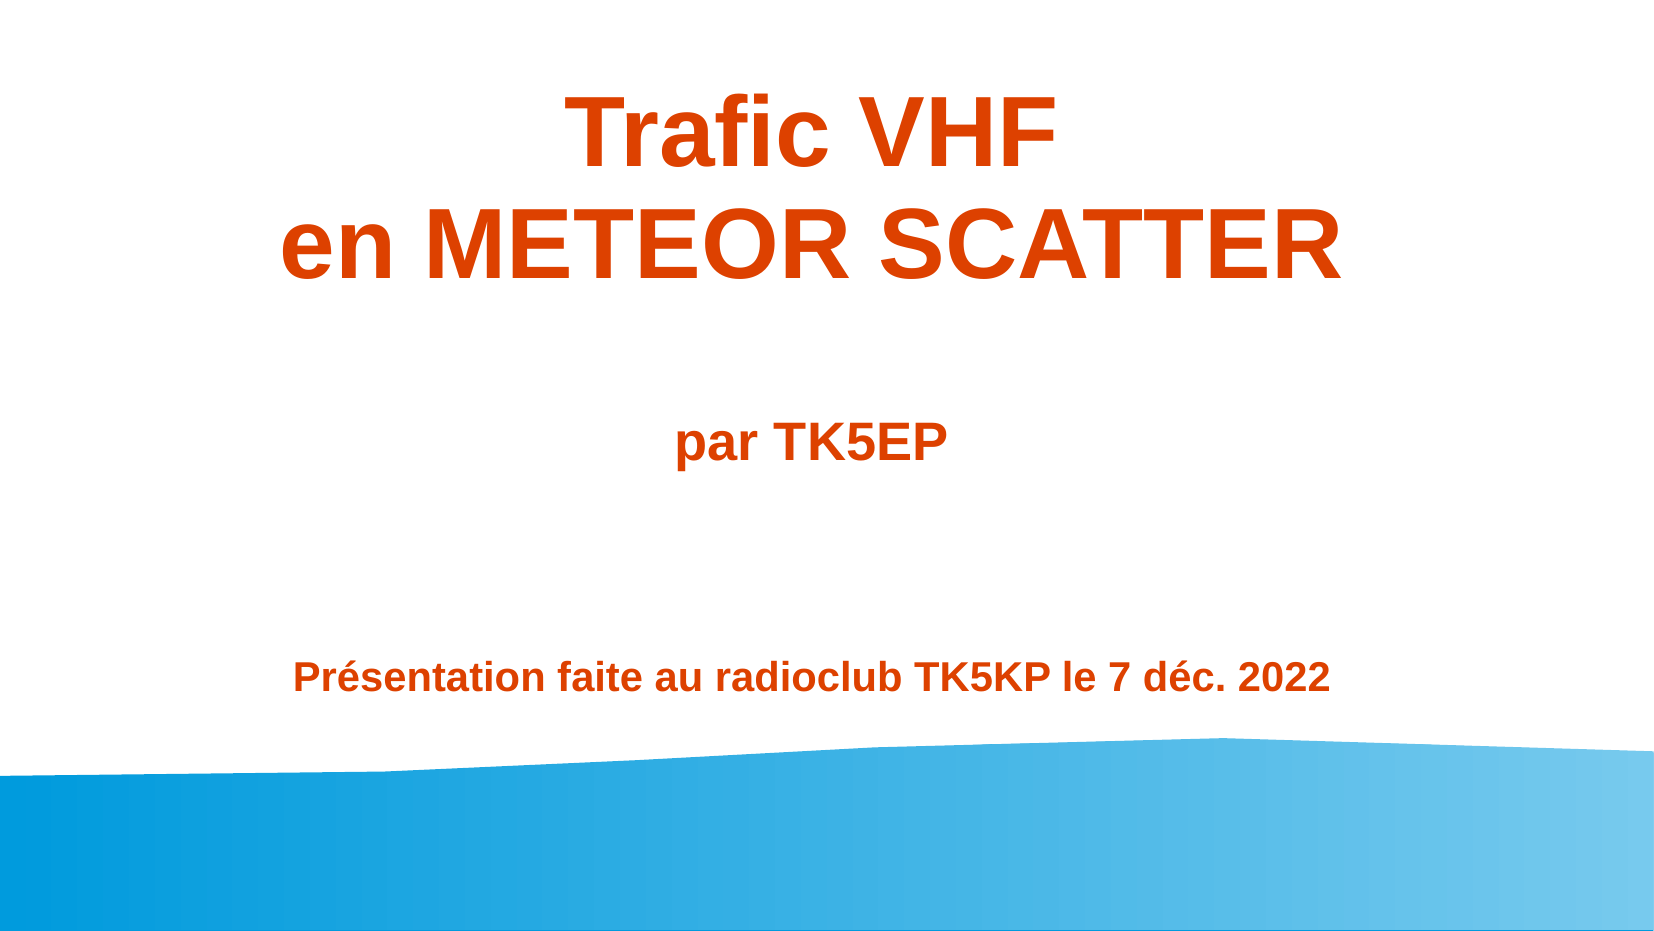

# Trafic VHF en METEOR SCATTER par TK5EP Présentation faite au radioclub TK5KP le 7 déc. 2022